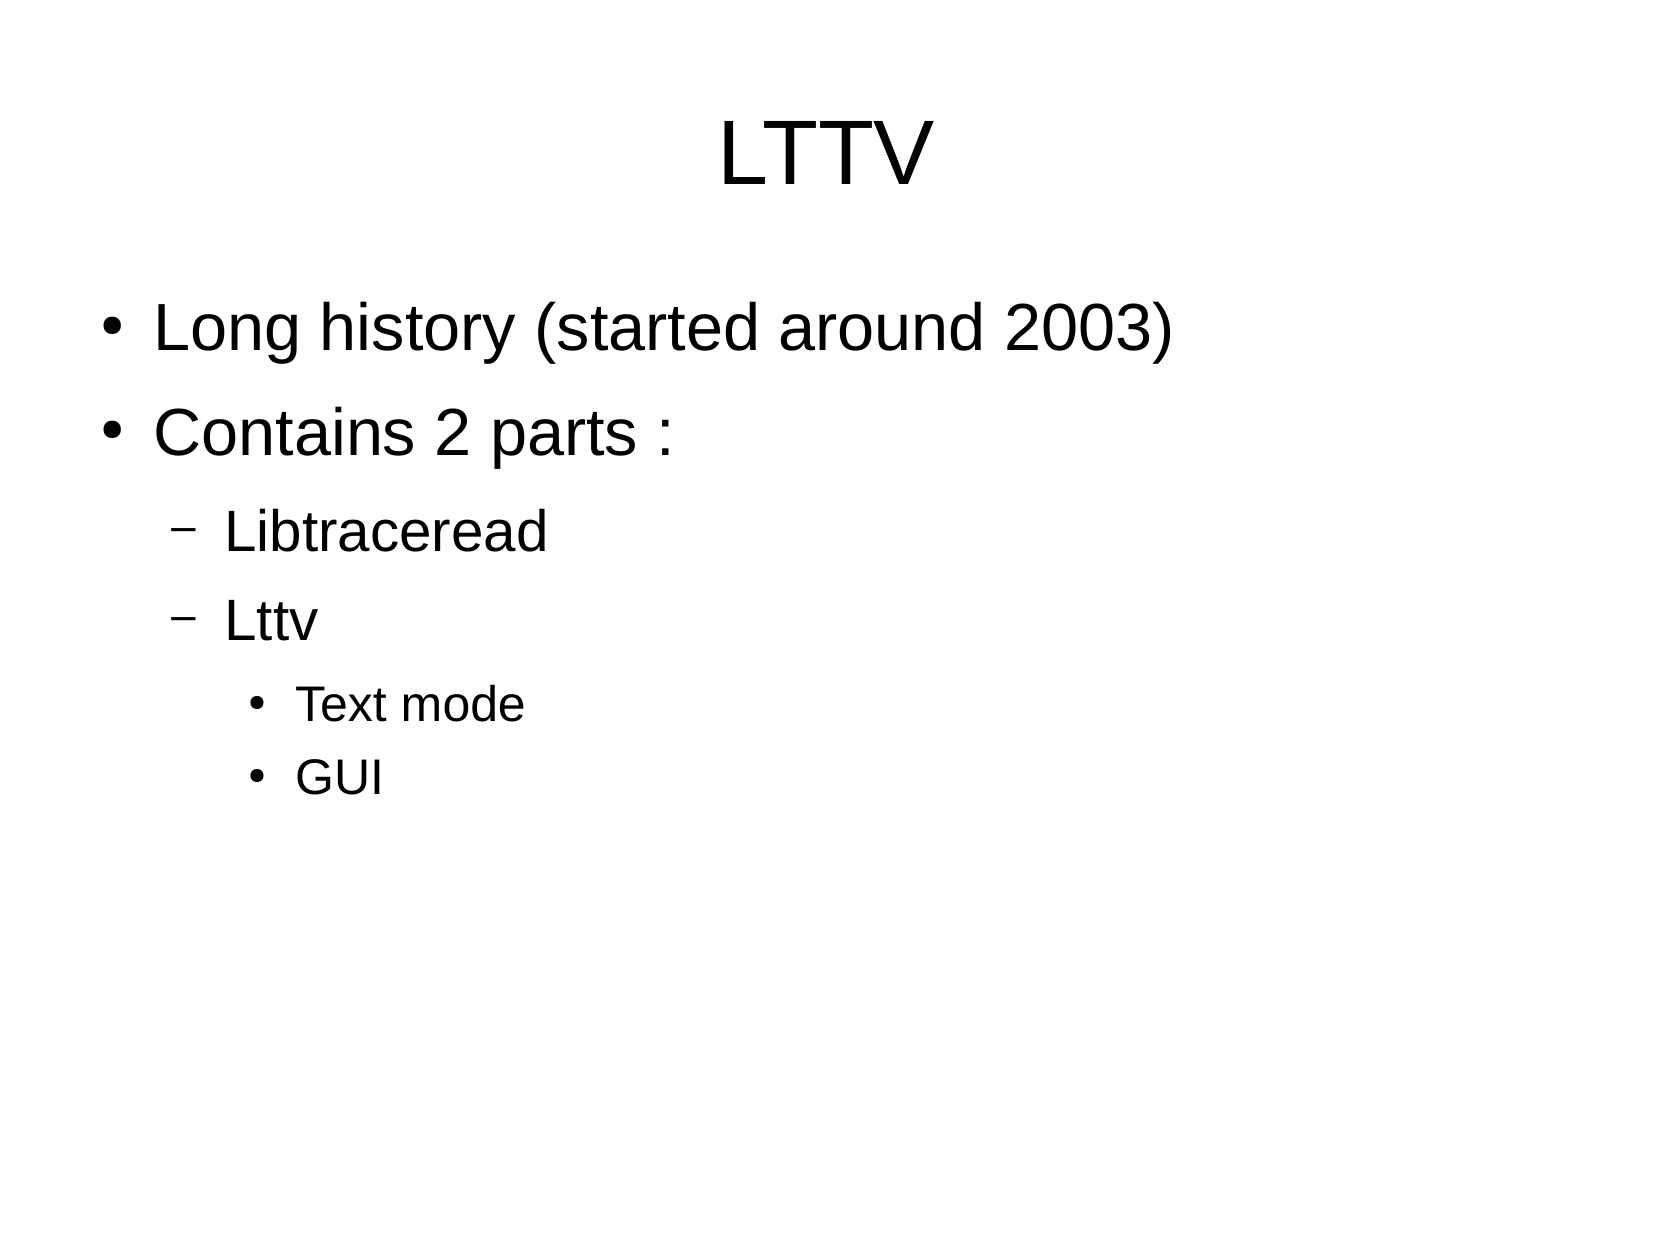

# LTTV
Long history (started around 2003)
Contains 2 parts :
Libtraceread
Lttv
Text mode
GUI